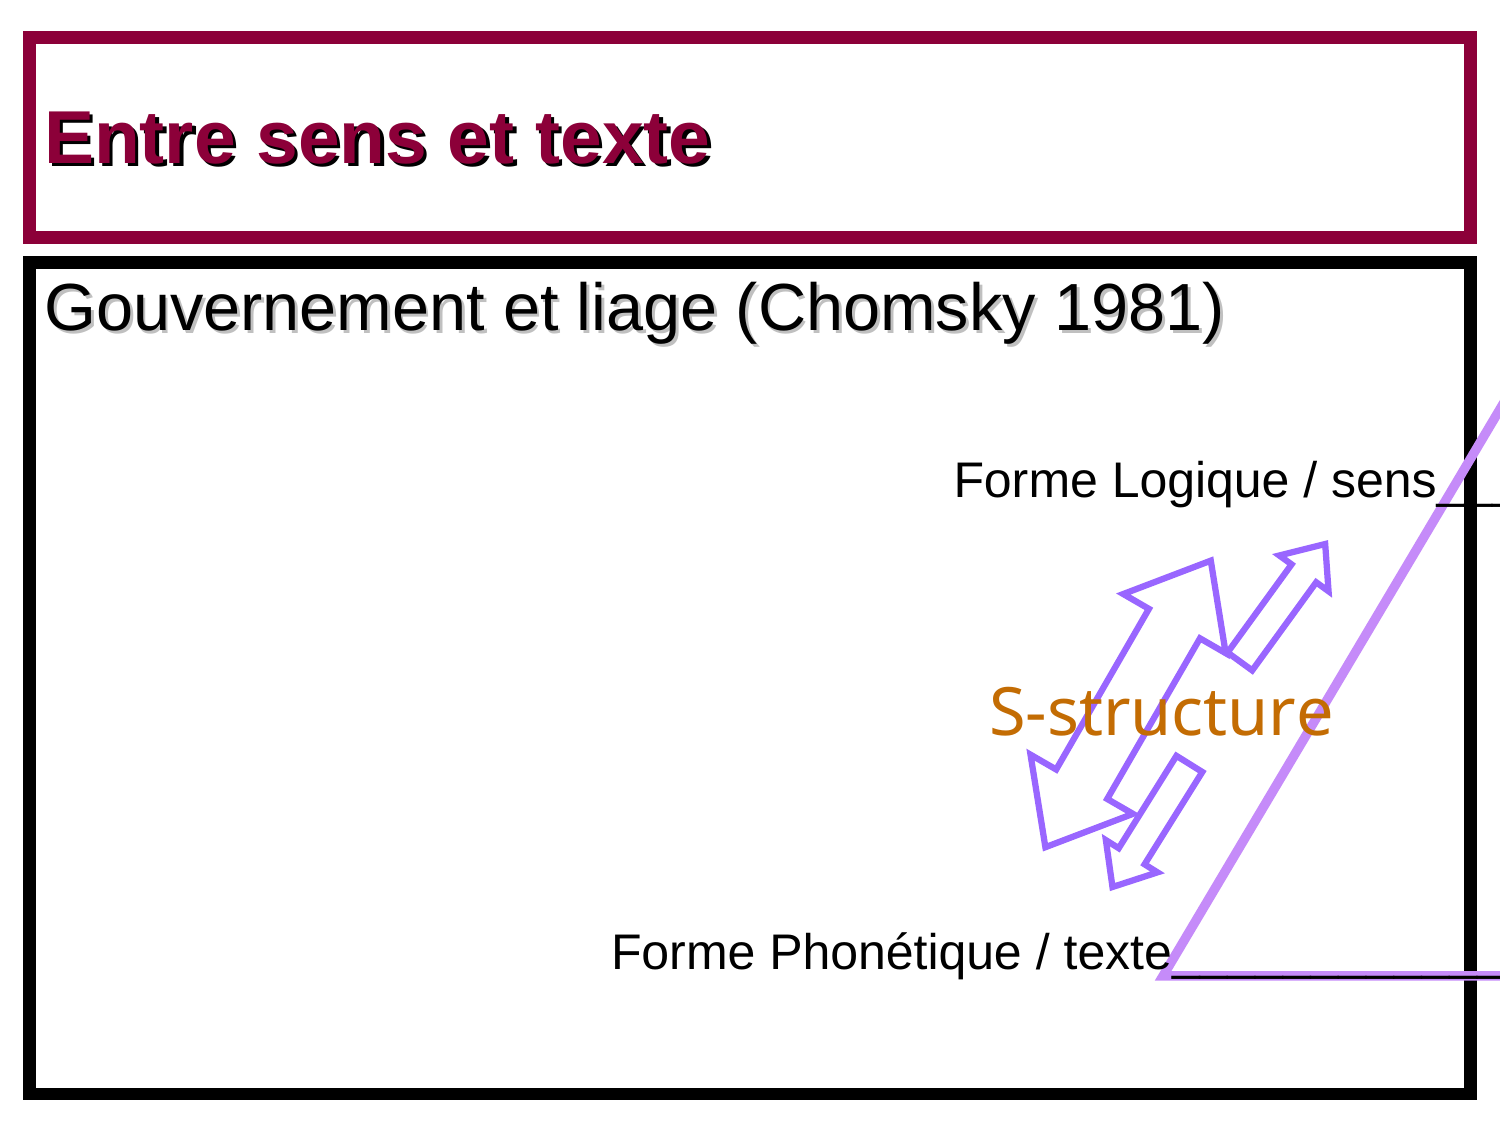

# Entre sens et texte
Gouvernement et liage (Chomsky 1981)
Forme Logique / sens_______
Forme Phonétique / texte__________________________
S-structure